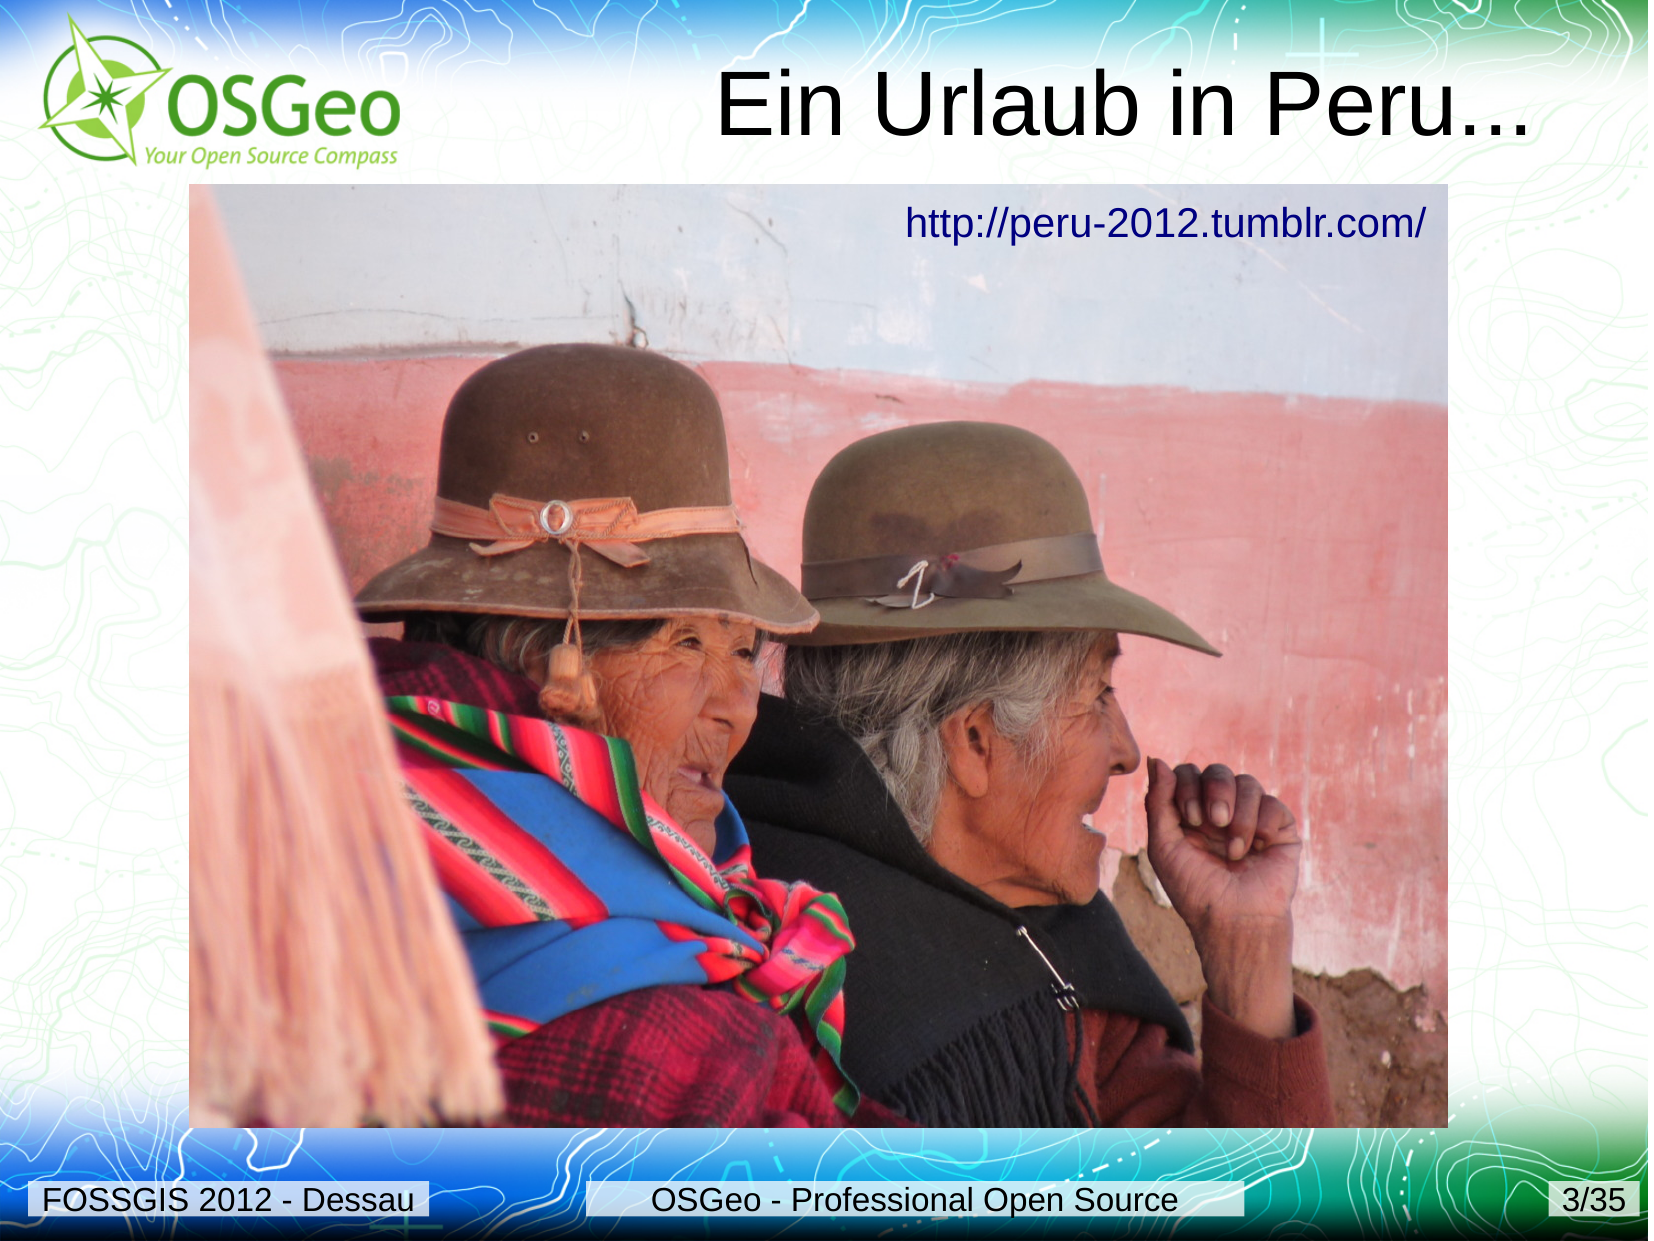

# Ein Urlaub in Peru...
http://peru-2012.tumblr.com/
FOSSGIS 2012 - Dessau
OSGeo - Professional Open Source
3